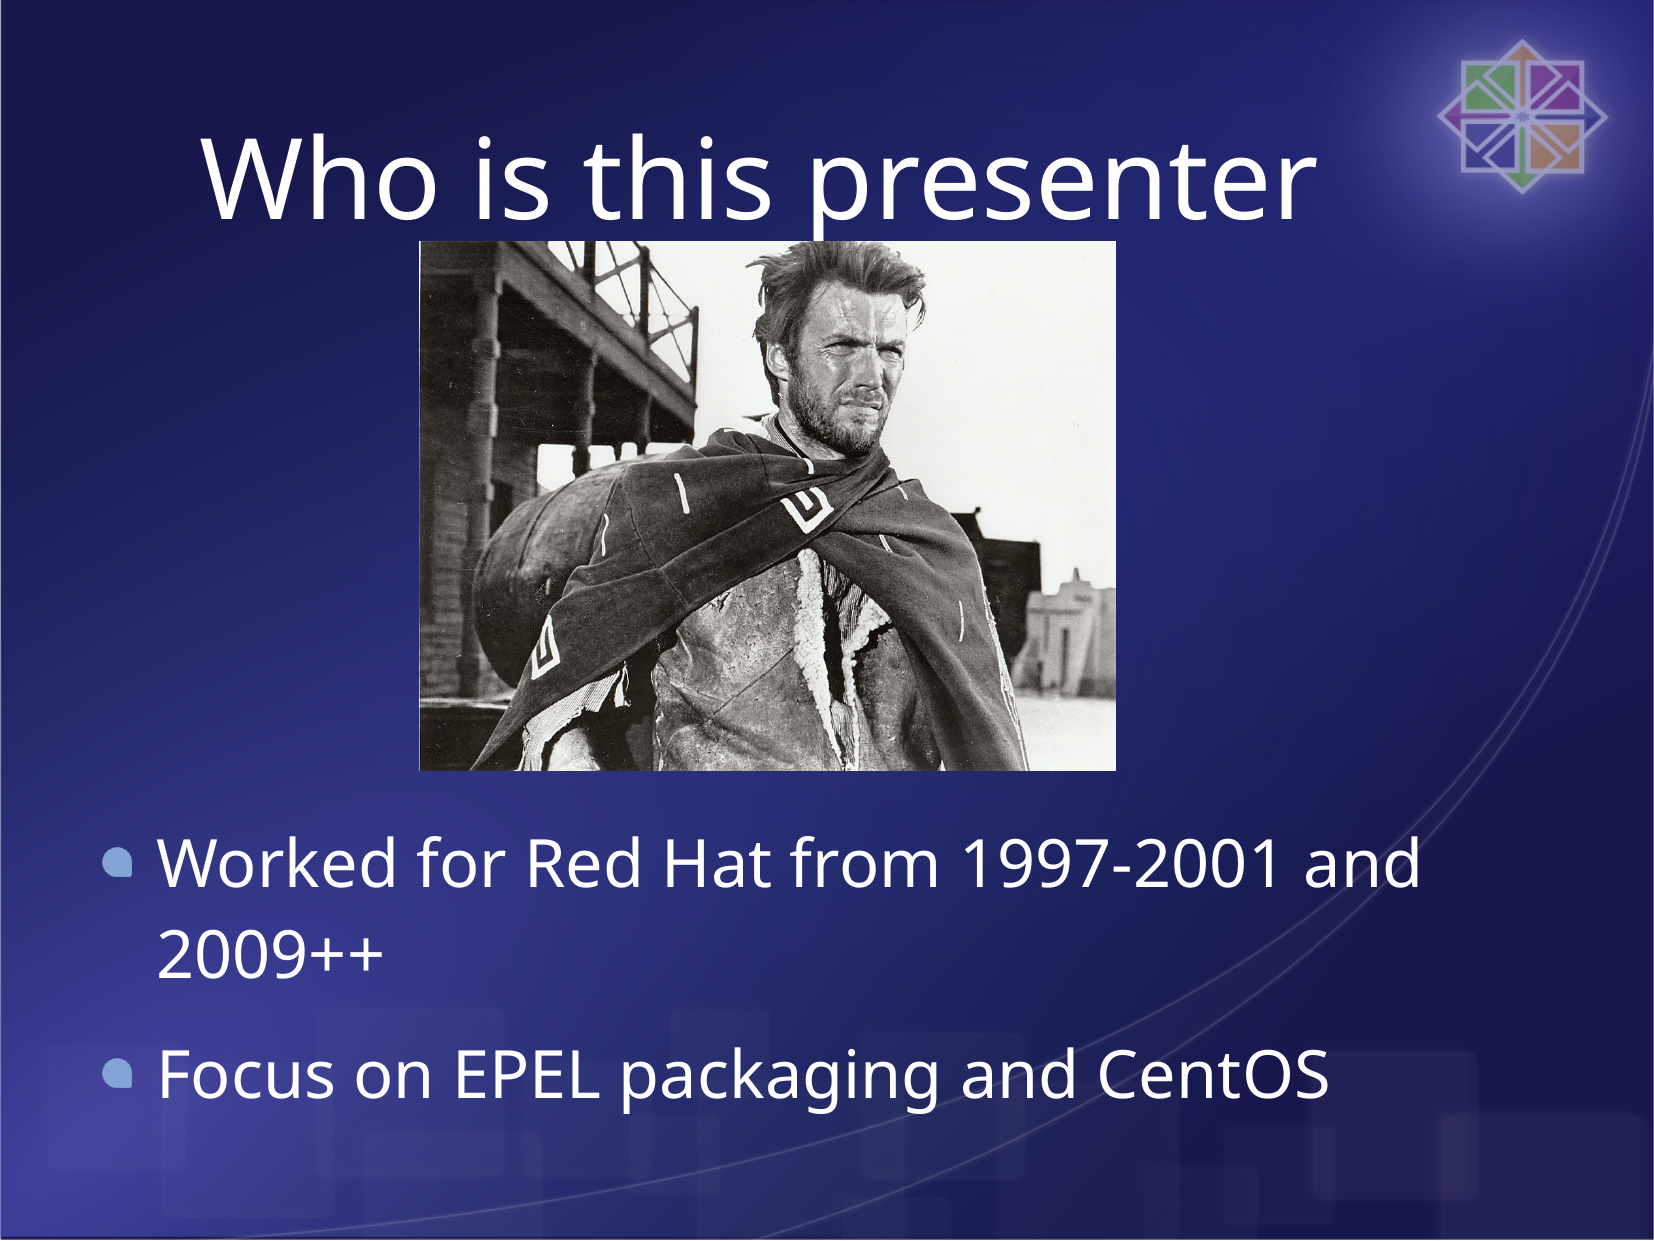

# Who is this presenter
Worked for Red Hat from 1997-2001 and 2009++
Focus on EPEL packaging and CentOS